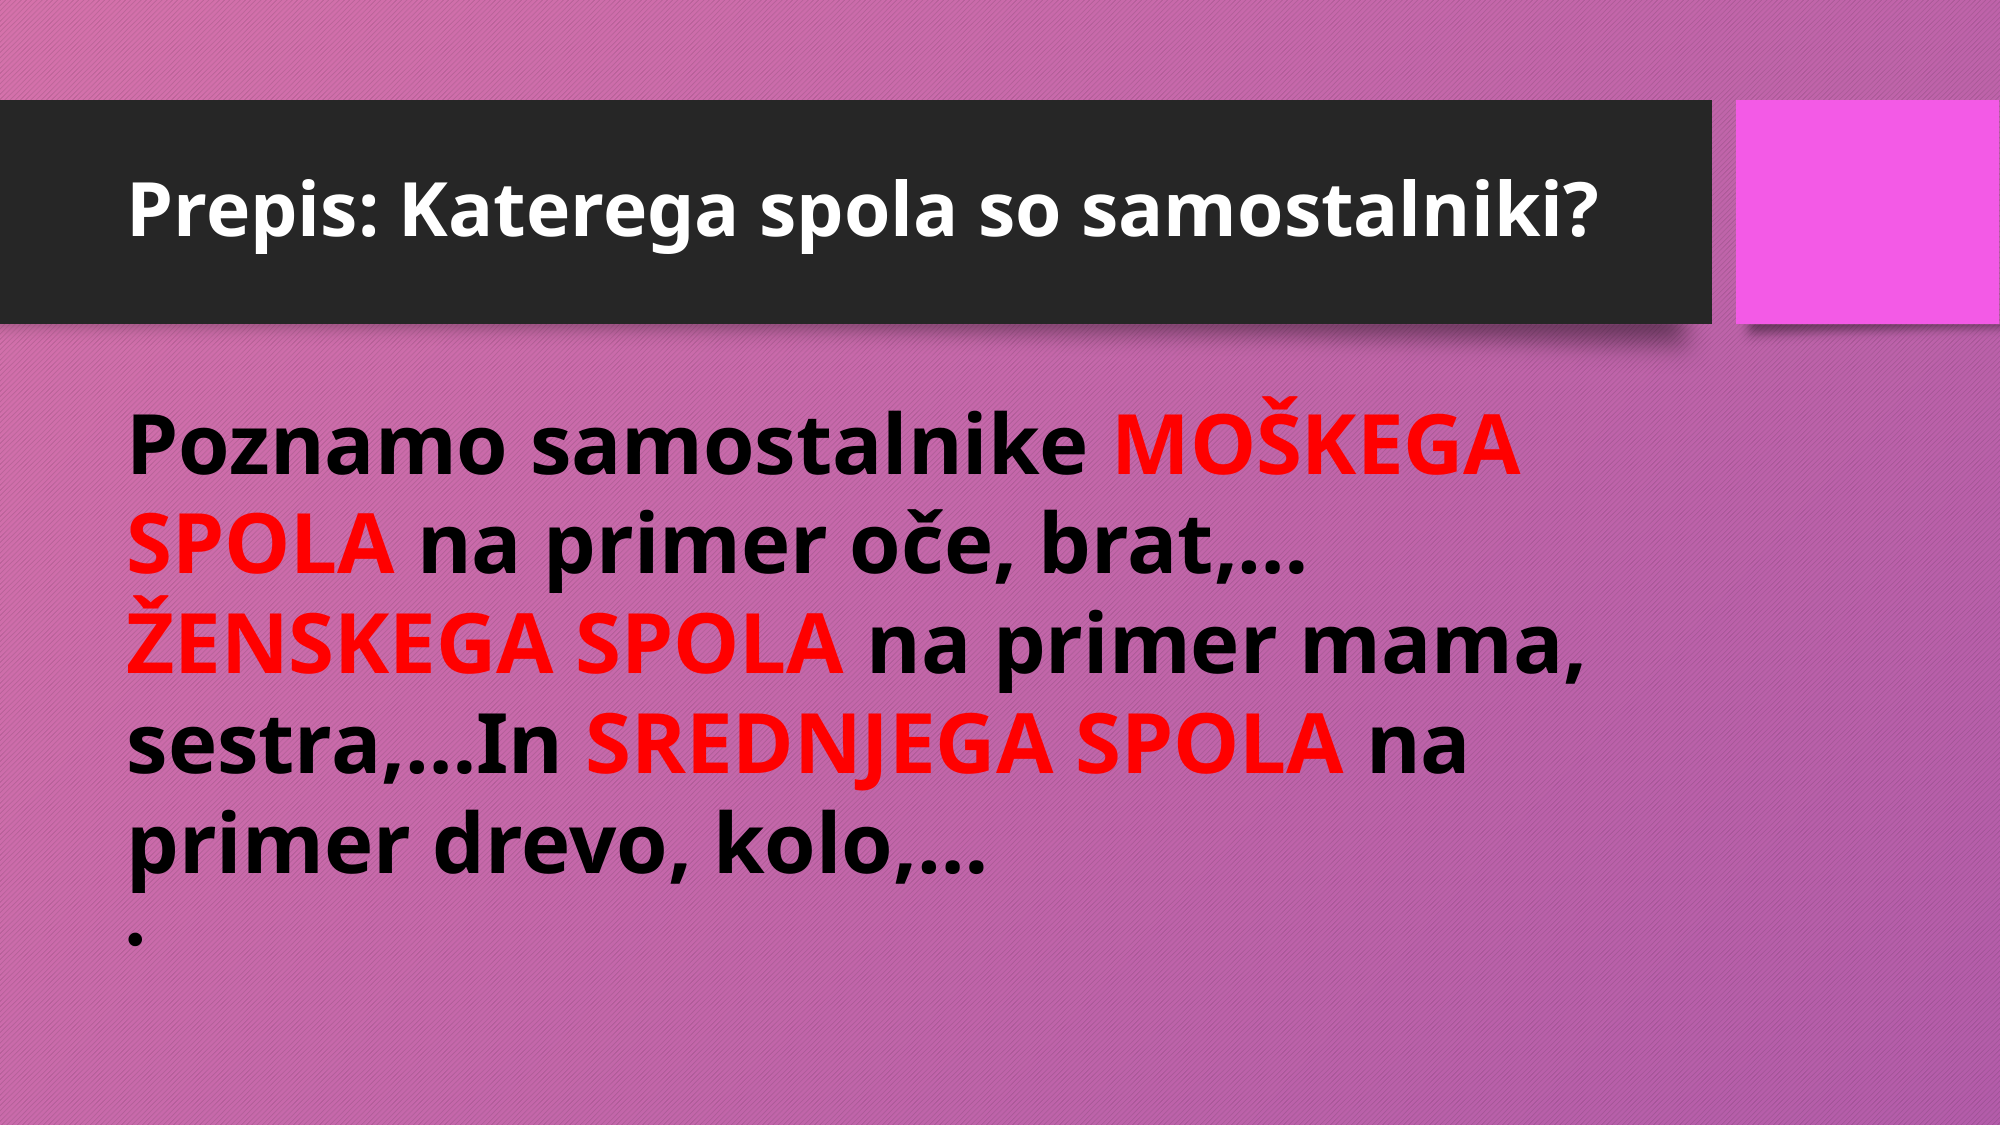

# Prepis: Katerega spola so samostalniki?
Poznamo samostalnike MOŠKEGA SPOLA na primer oče, brat,…ŽENSKEGA SPOLA na primer mama, sestra,…In SREDNJEGA SPOLA na primer drevo, kolo,…